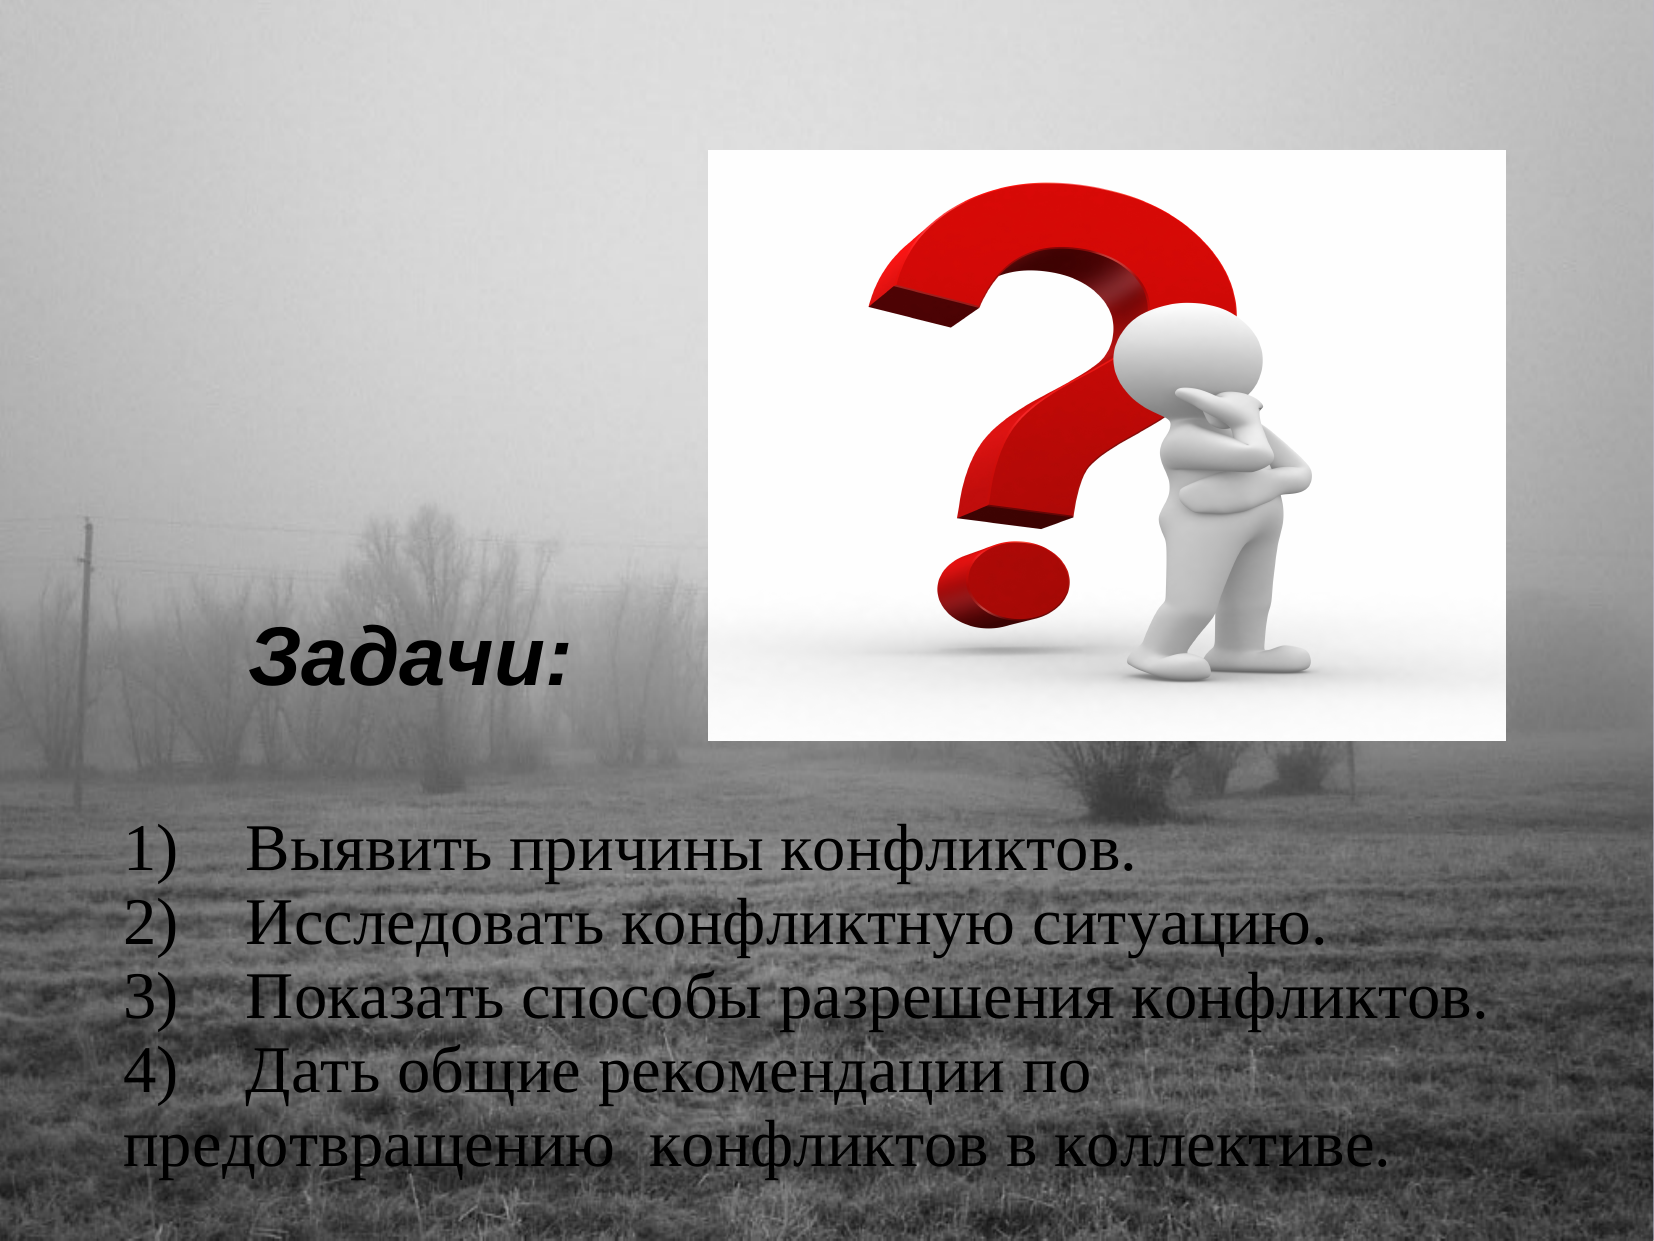

# Задачи:
1) Выявить причины конфликтов.
2) Исследовать конфликтную ситуацию.
3) Показать способы разрешения конфликтов.
4) Дать общие рекомендации по предотвращению конфликтов в коллективе.